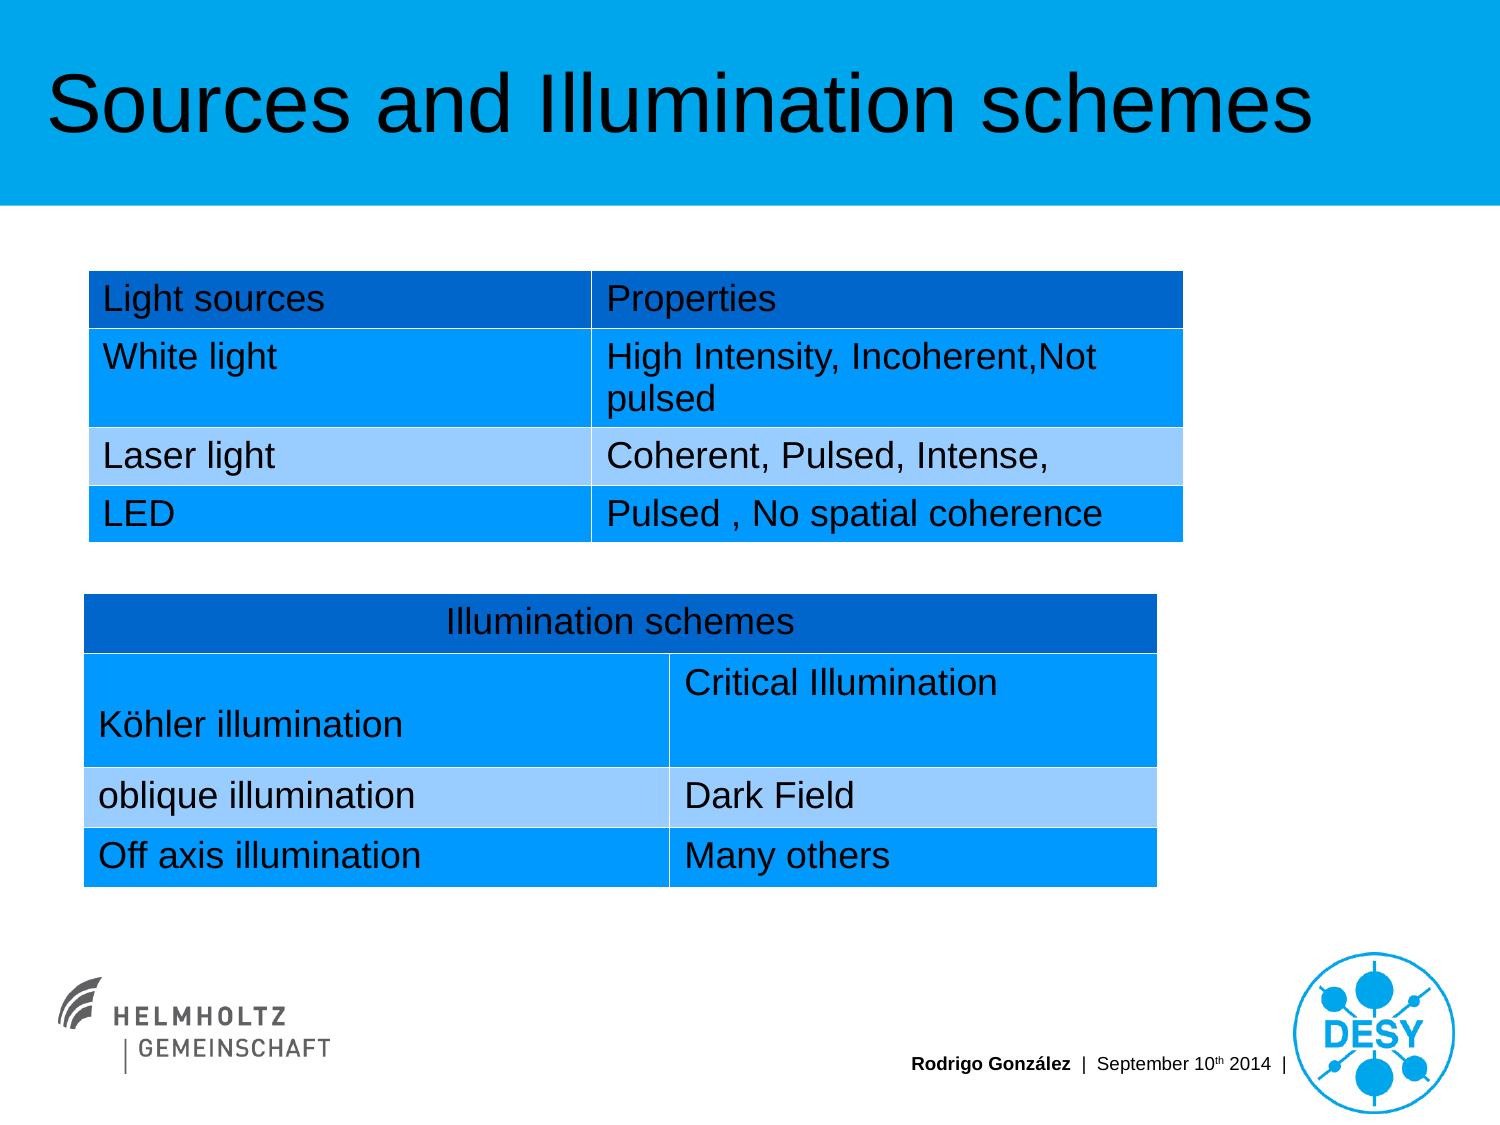

# Sources and Illumination schemes
| Light sources | Properties |
| --- | --- |
| White light | High Intensity, Incoherent,Not pulsed |
| Laser light | Coherent, Pulsed, Intense, |
| LED | Pulsed , No spatial coherence |
| Illumination schemes | |
| --- | --- |
| Köhler illumination | Critical Illumination |
| oblique illumination | Dark Field |
| Off axis illumination | Many others |